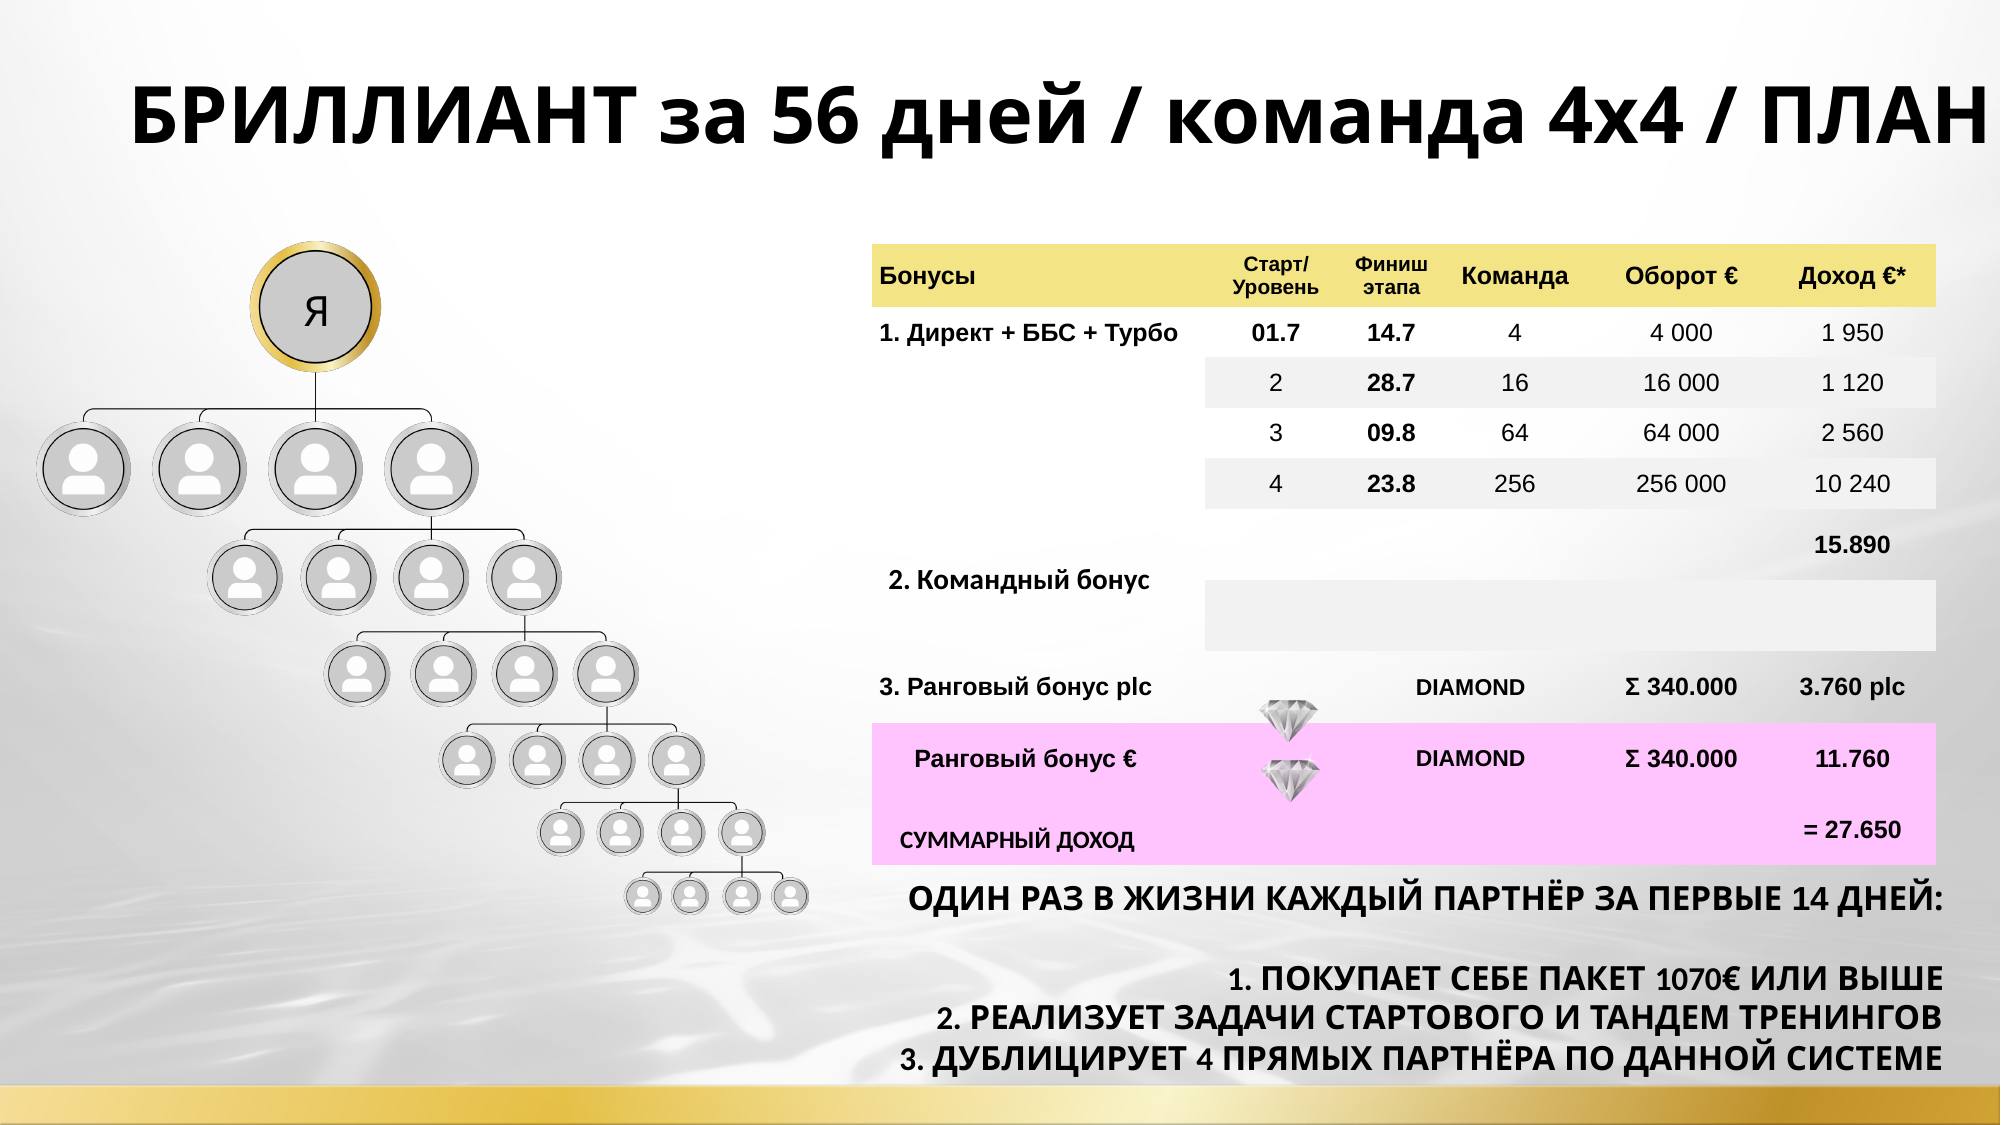

БРИЛЛИАНТ за 56 дней / команда 4х4 / ПЛАН
Я
| Бонусы | Старт/ Уровень | Финиш этапа | Команда | Оборот € | Доход €\* |
| --- | --- | --- | --- | --- | --- |
| 1. Директ + ББС + Турбо | 01.7 | 14.7 | 4 | 4 000 | 1 950 |
| | 2 | 28.7 | 16 | 16 000 | 1 120 |
| | 3 | 09.8 | 64 | 64 000 | 2 560 |
| | 4 | 23.8 | 256 | 256 000 | 10 240 |
| | | | | | 15.890 |
| | | | | | |
| 3. Ранговый бонус plc | | DIAMOND | | Σ 340.000 | 3.760 plc |
| Ранговый бонус € | | DIAMOND | | Σ 340.000 | 11.760 |
| | | | | | = 27.650 |
2. Командный бонус
СУММАРНЫЙ ДОХОД
ОДИН РАЗ В ЖИЗНИ КАЖДЫЙ ПАРТНЁР ЗА ПЕРВЫЕ 14 ДНЕЙ:
1. ПОКУПАЕТ СЕБЕ ПАКЕТ 1070€ ИЛИ ВЫШЕ
2. РЕАЛИЗУЕТ ЗАДАЧИ СТАРТОВОГО И ТАНДЕМ ТРЕНИНГОВ
3. ДУБЛИЦИРУЕТ 4 ПРЯМЫХ ПАРТНЁРА ПО ДАННОЙ СИСТЕМЕ